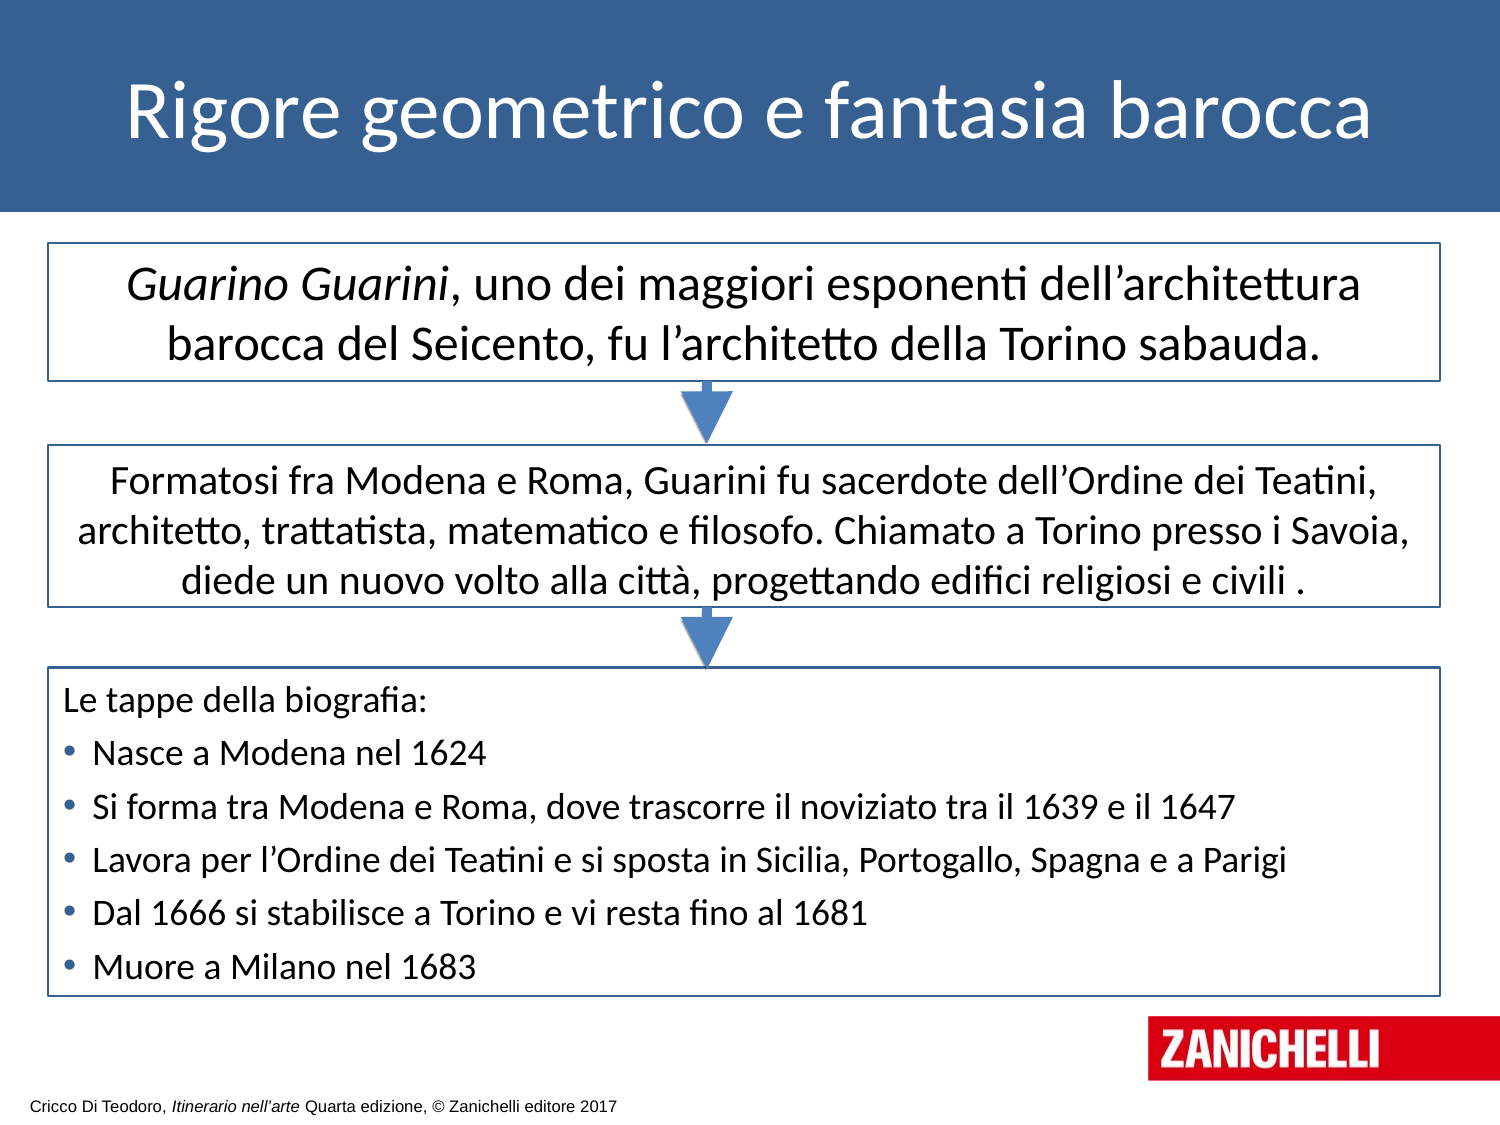

Rigore geometrico e fantasia barocca
Guarino Guarini, uno dei maggiori esponenti dell’architettura barocca del Seicento, fu l’architetto della Torino sabauda.
Formatosi fra Modena e Roma, Guarini fu sacerdote dell’Ordine dei Teatini, architetto, trattatista, matematico e filosofo. Chiamato a Torino presso i Savoia, diede un nuovo volto alla città, progettando edifici religiosi e civili .
Le tappe della biografia:
Nasce a Modena nel 1624
Si forma tra Modena e Roma, dove trascorre il noviziato tra il 1639 e il 1647
Lavora per l’Ordine dei Teatini e si sposta in Sicilia, Portogallo, Spagna e a Parigi
Dal 1666 si stabilisce a Torino e vi resta fino al 1681
Muore a Milano nel 1683
Cricco Di Teodoro, Itinerario nell’arte Quarta edizione, © Zanichelli editore 2017